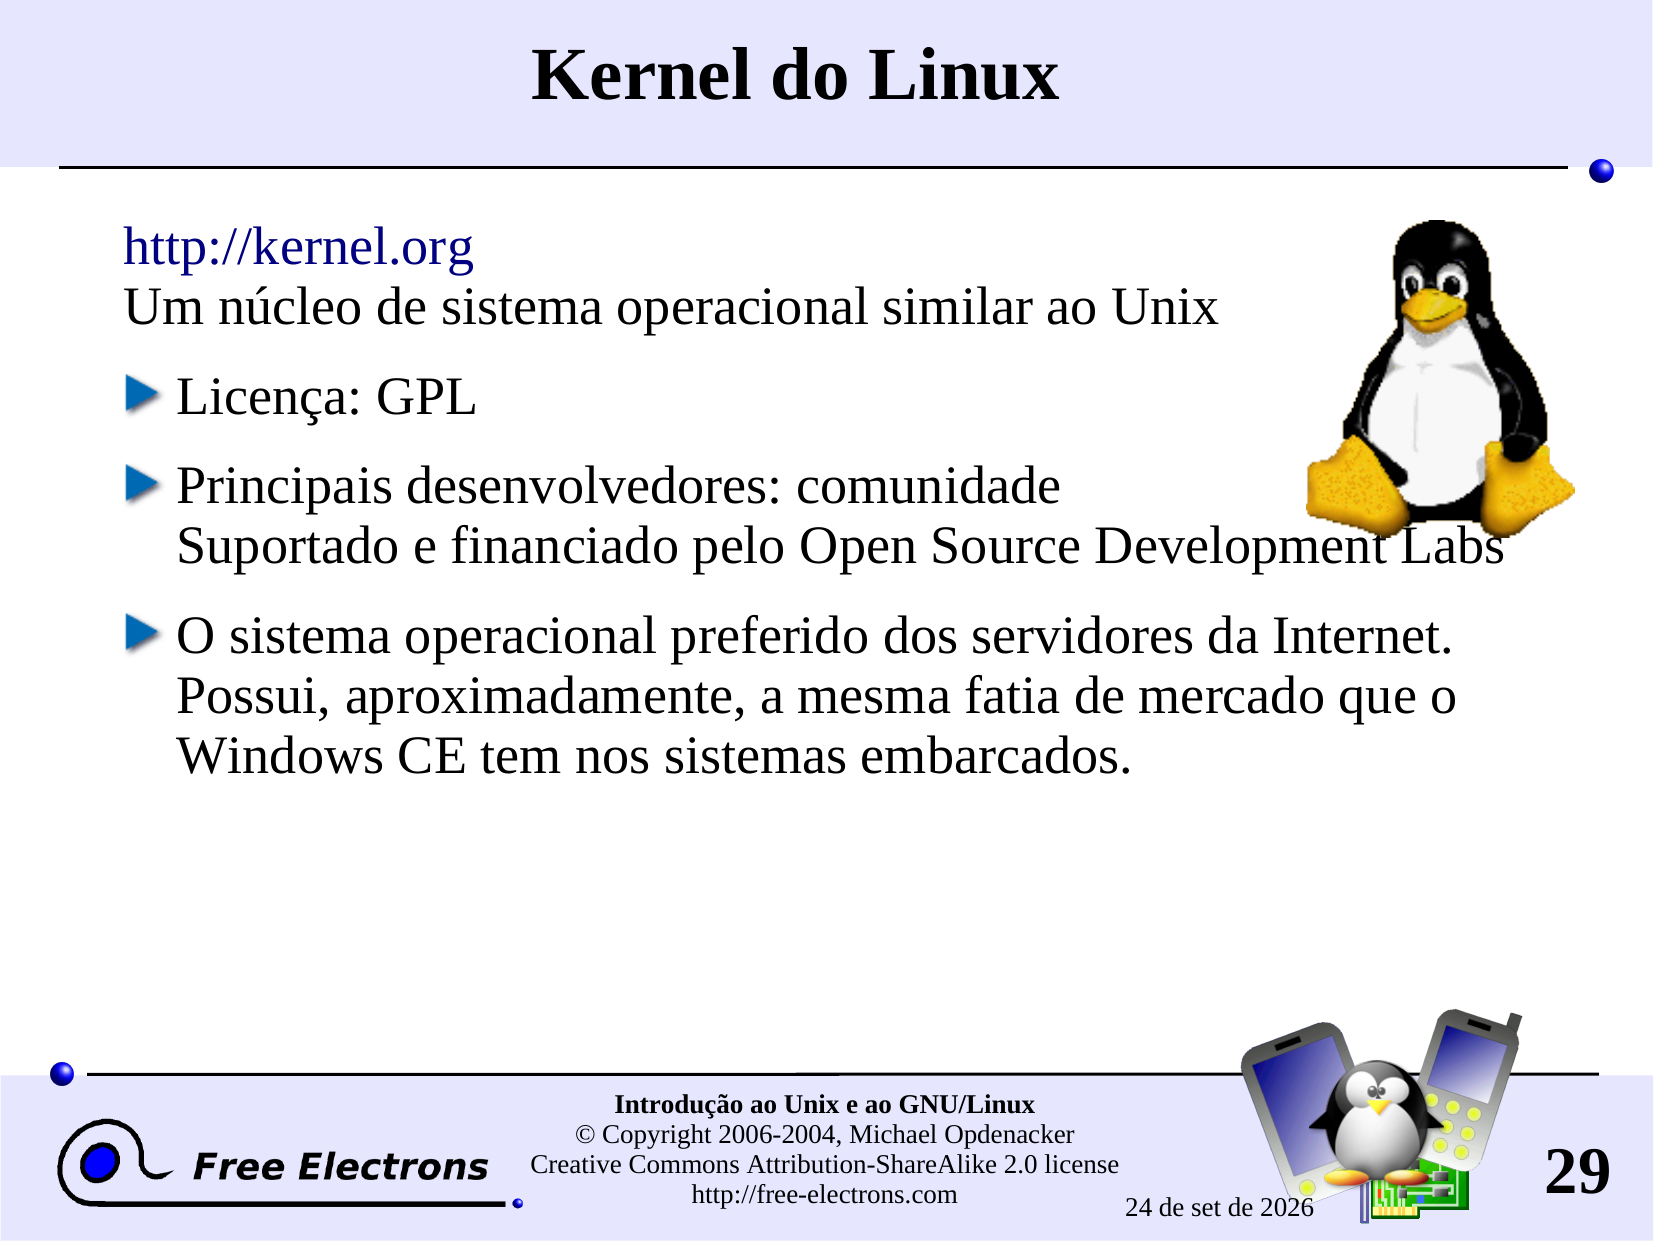

# Kernel do Linux
http://kernel.org
Um núcleo de sistema operacional similar ao Unix
Licença: GPL
Principais desenvolvedores: comunidade
Suportado e financiado pelo Open Source Development Labs
O sistema operacional preferido dos servidores da Internet. Possui, aproximadamente, a mesma fatia de mercado que o Windows CE tem nos sistemas embarcados.